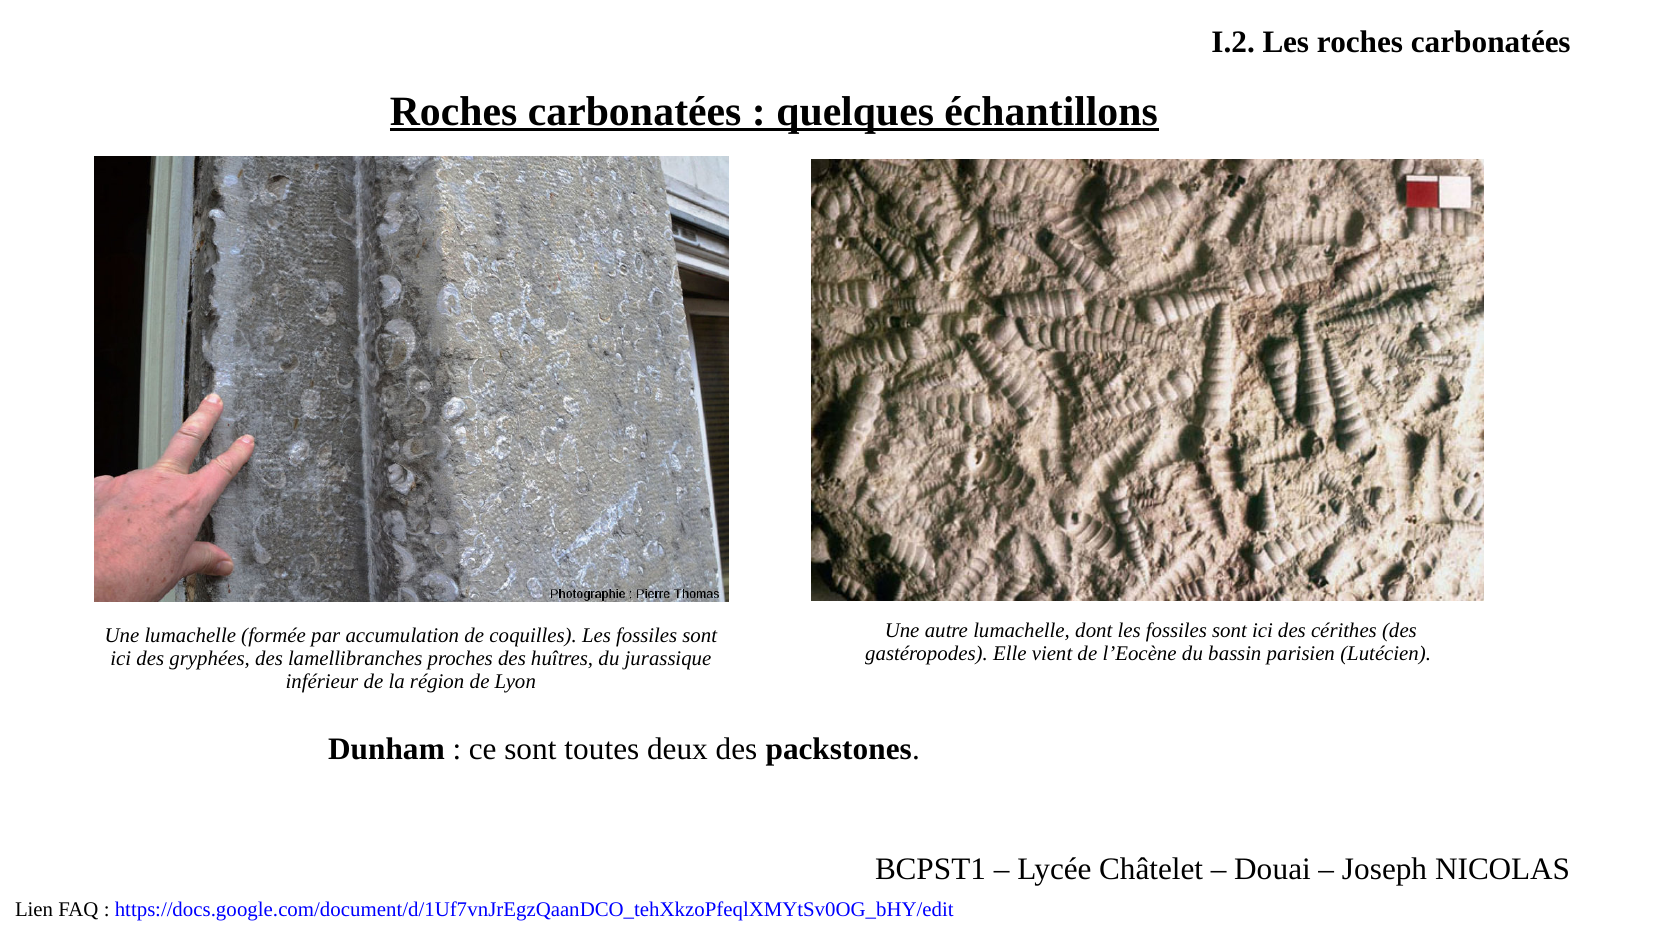

I.2. Les roches carbonatées
				Roches carbonatées : quelques échantillons
Une autre lumachelle, dont les fossiles sont ici des cérithes (des gastéropodes). Elle vient de l’Eocène du bassin parisien (Lutécien).
Une lumachelle (formée par accumulation de coquilles). Les fossiles sont ici des gryphées, des lamellibranches proches des huîtres, du jurassique inférieur de la région de Lyon
Dunham : ce sont toutes deux des packstones.
BCPST1 – Lycée Châtelet – Douai – Joseph NICOLAS
Lien FAQ : https://docs.google.com/document/d/1Uf7vnJrEgzQaanDCO_tehXkzoPfeqlXMYtSv0OG_bHY/edit